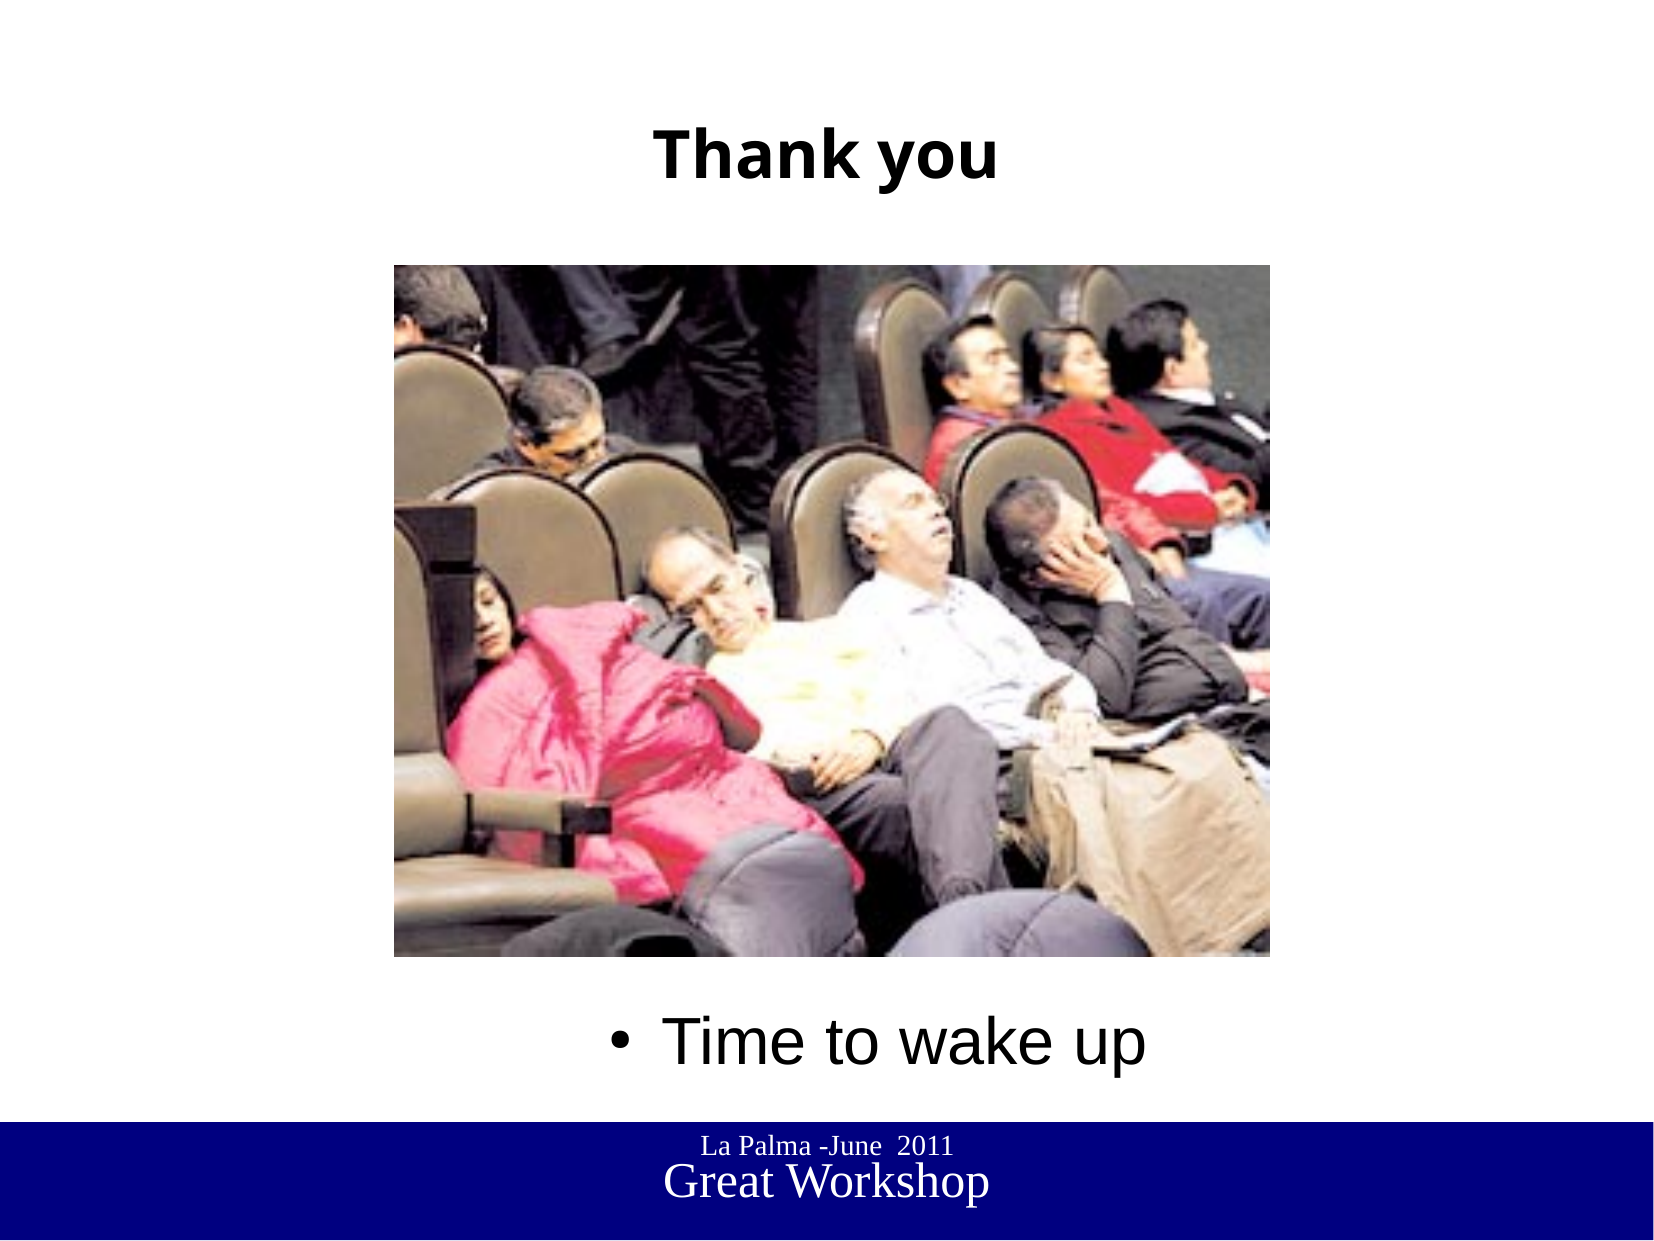

# Thank you
Time to wake up